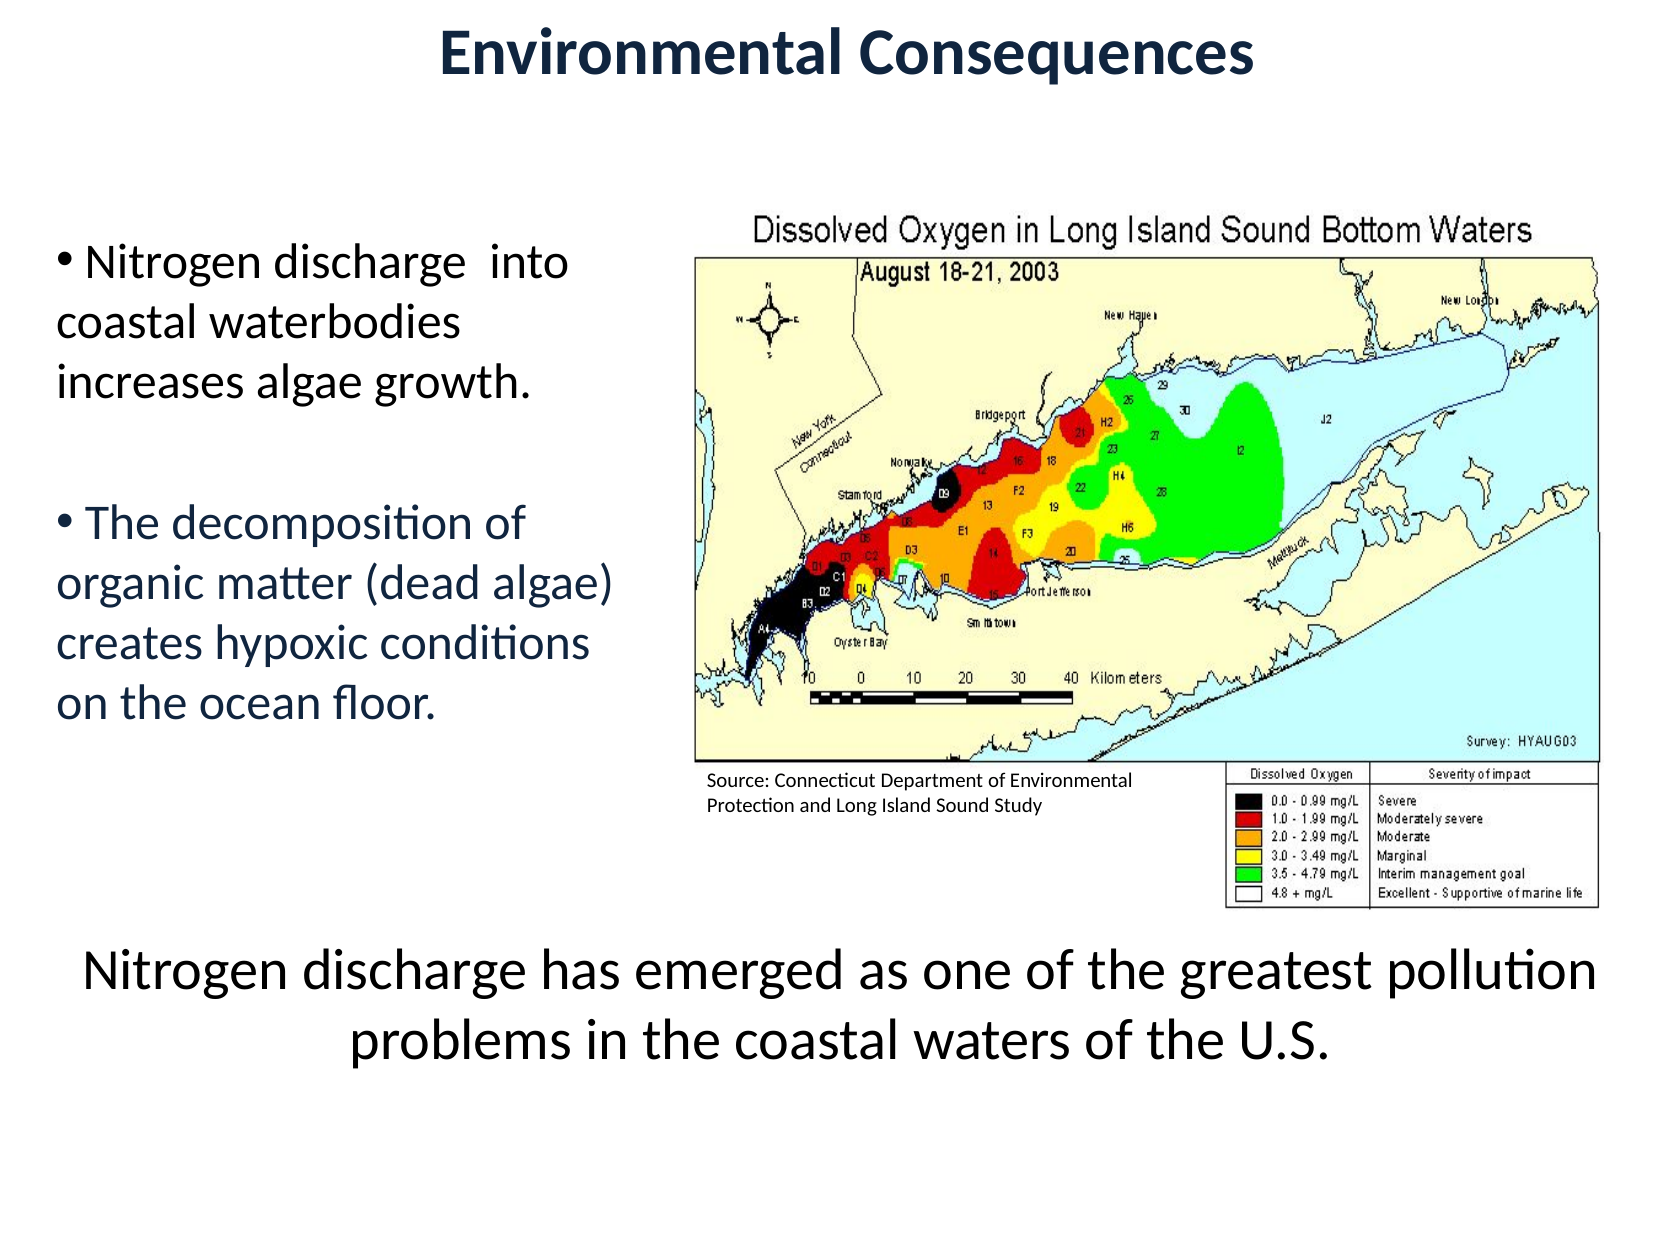

Environmental Consequences
Source: Connecticut Department of Environmental Protection and Long Island Sound Study
 Nitrogen discharge into coastal waterbodies increases algae growth.
 The decomposition of organic matter (dead algae) creates hypoxic conditions on the ocean floor.
Nitrogen discharge has emerged as one of the greatest pollution problems in the coastal waters of the U.S.